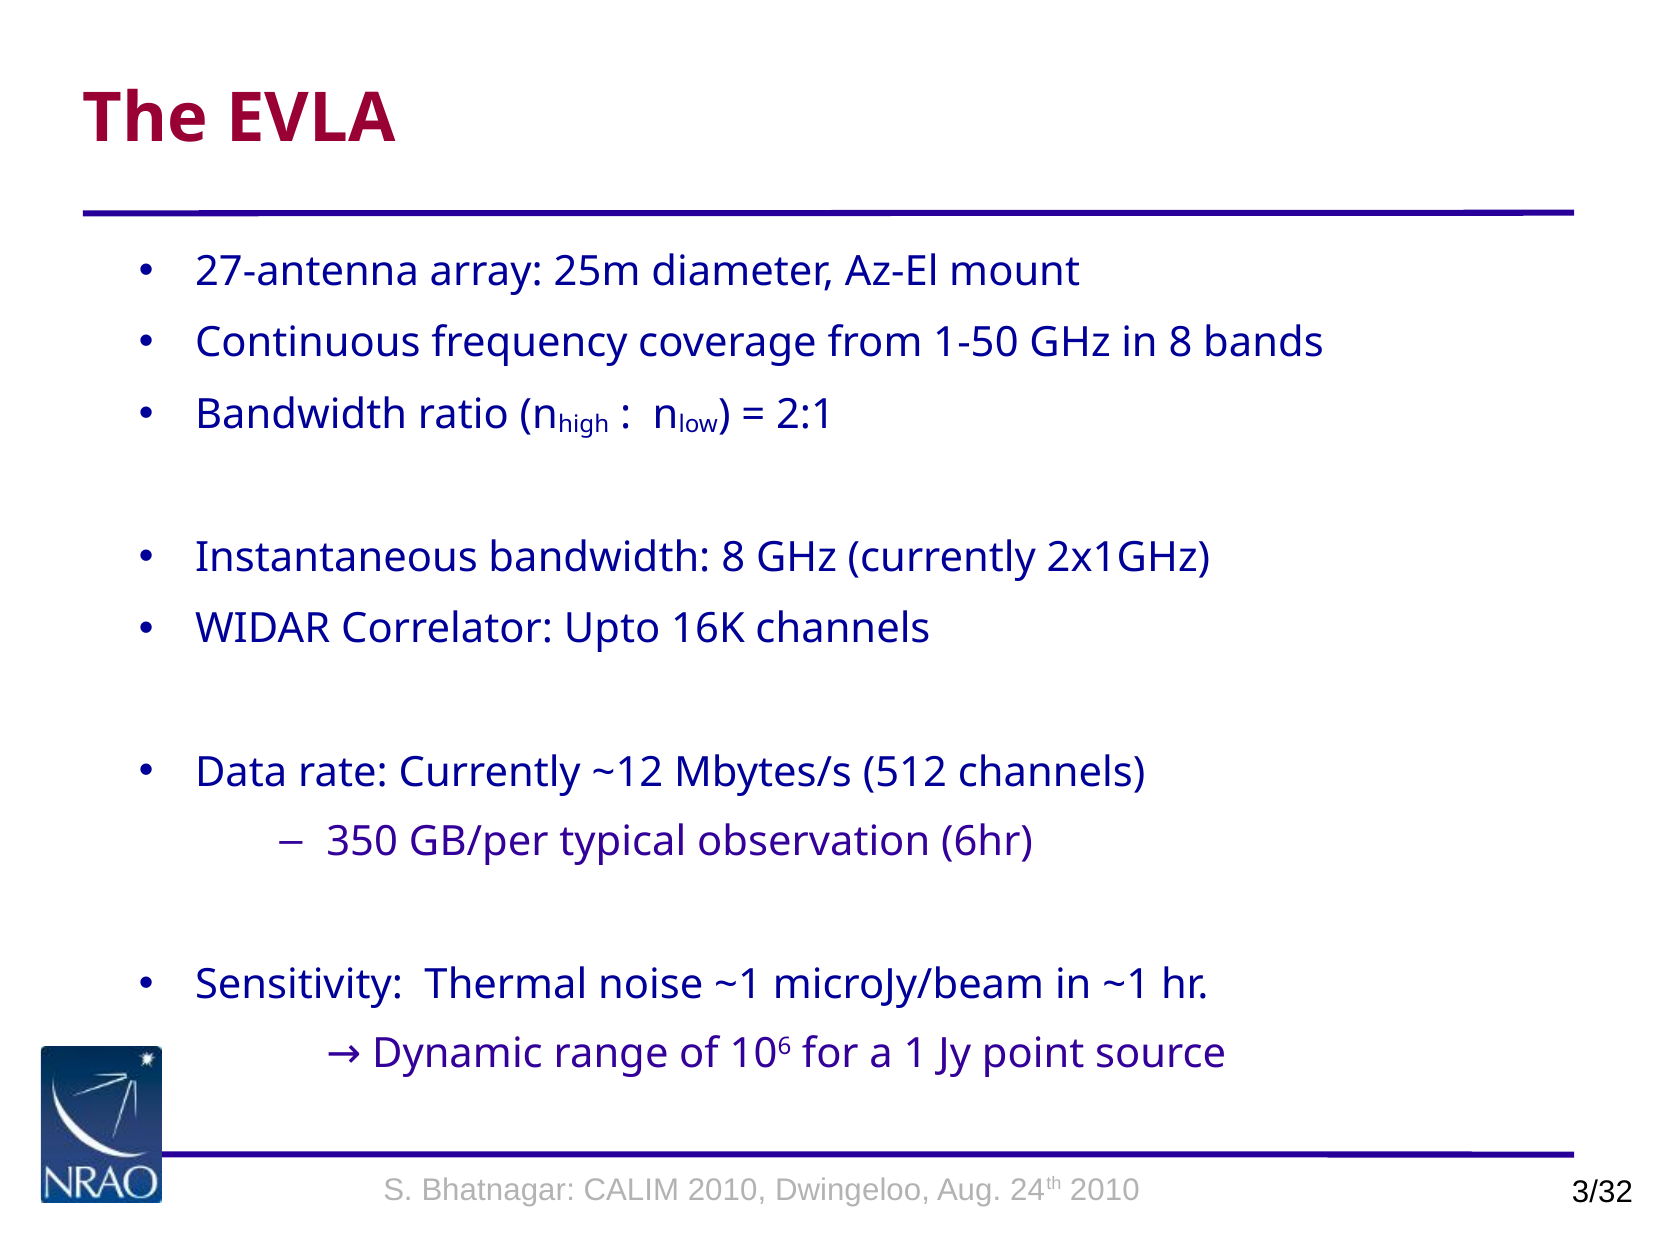

# The EVLA
27-antenna array: 25m diameter, Az-El mount
Continuous frequency coverage from 1-50 GHz in 8 bands
Bandwidth ratio (nhigh : nlow) = 2:1
Instantaneous bandwidth: 8 GHz (currently 2x1GHz)
WIDAR Correlator: Upto 16K channels
Data rate: Currently ~12 Mbytes/s (512 channels)
350 GB/per typical observation (6hr)
Sensitivity: Thermal noise ~1 microJy/beam in ~1 hr.
→ Dynamic range of 106 for a 1 Jy point source